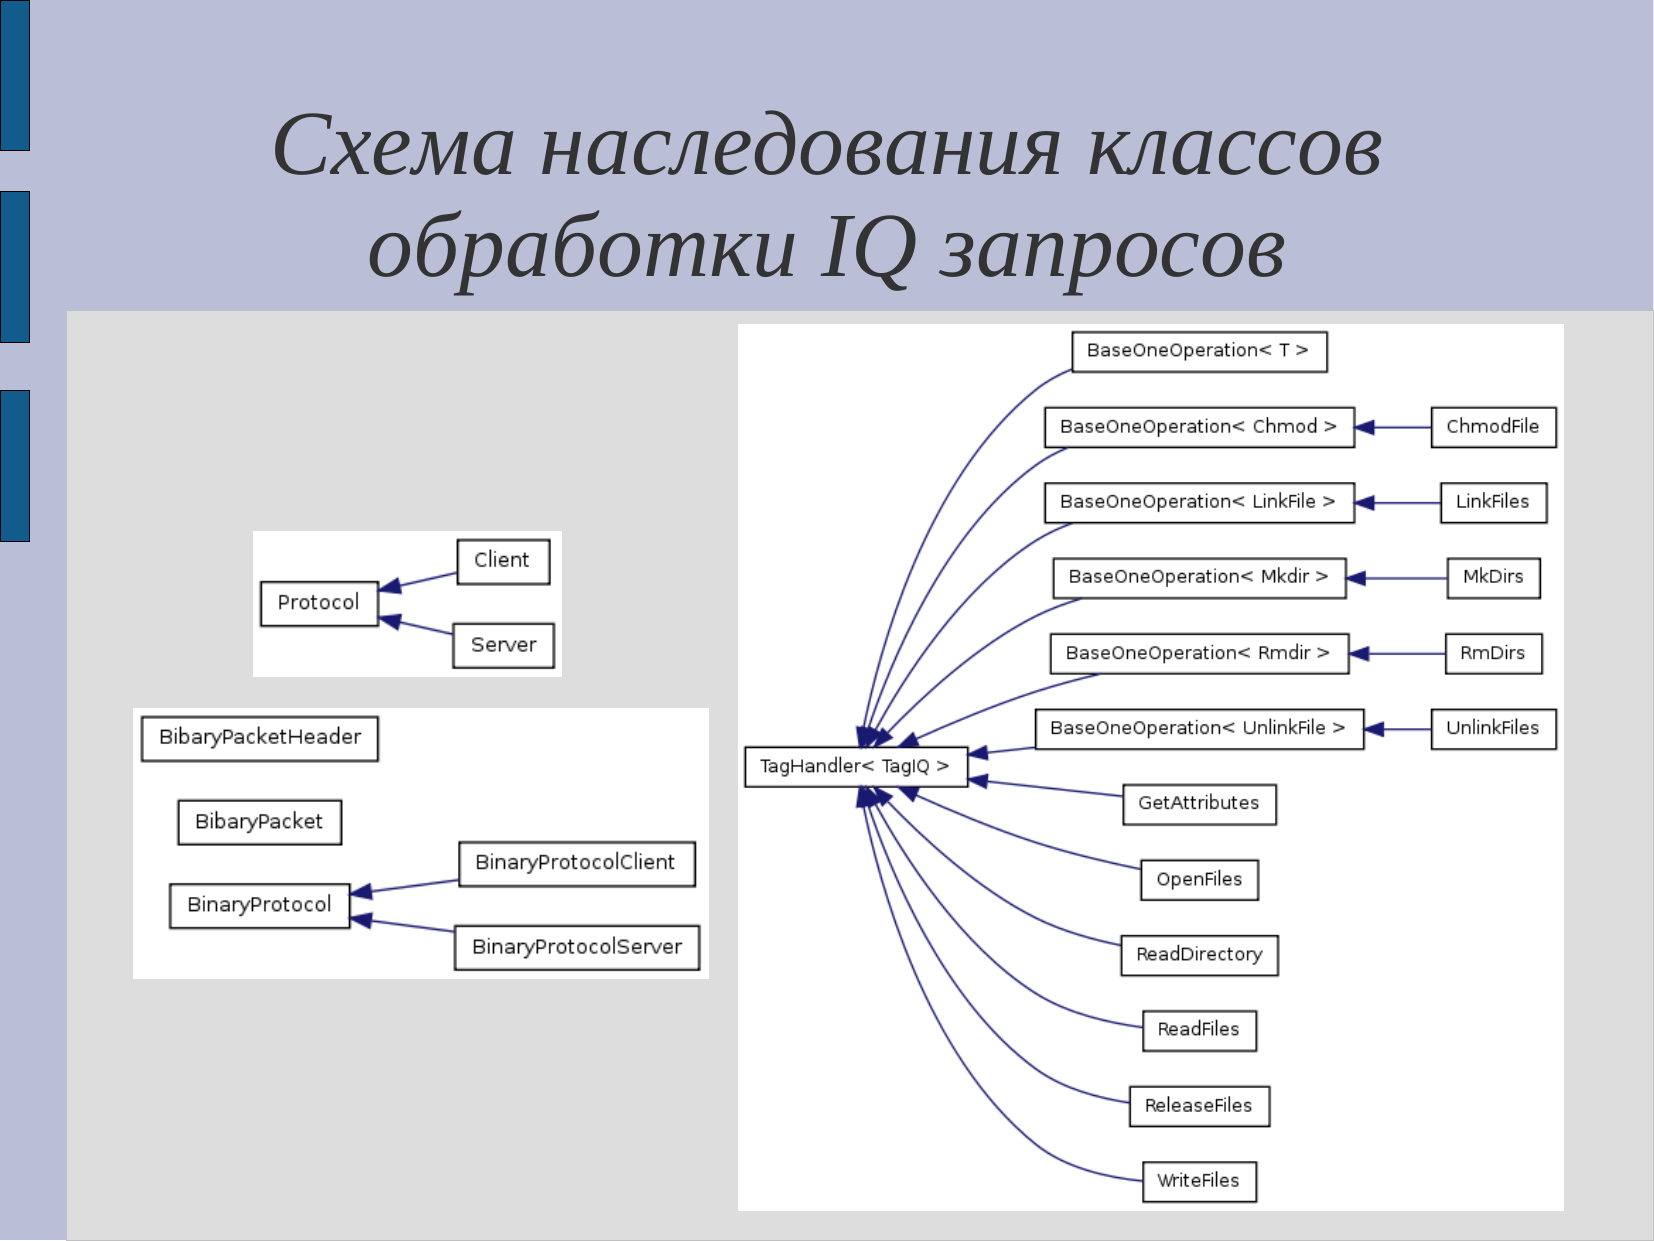

# Схема наследования классов обработки IQ запросов